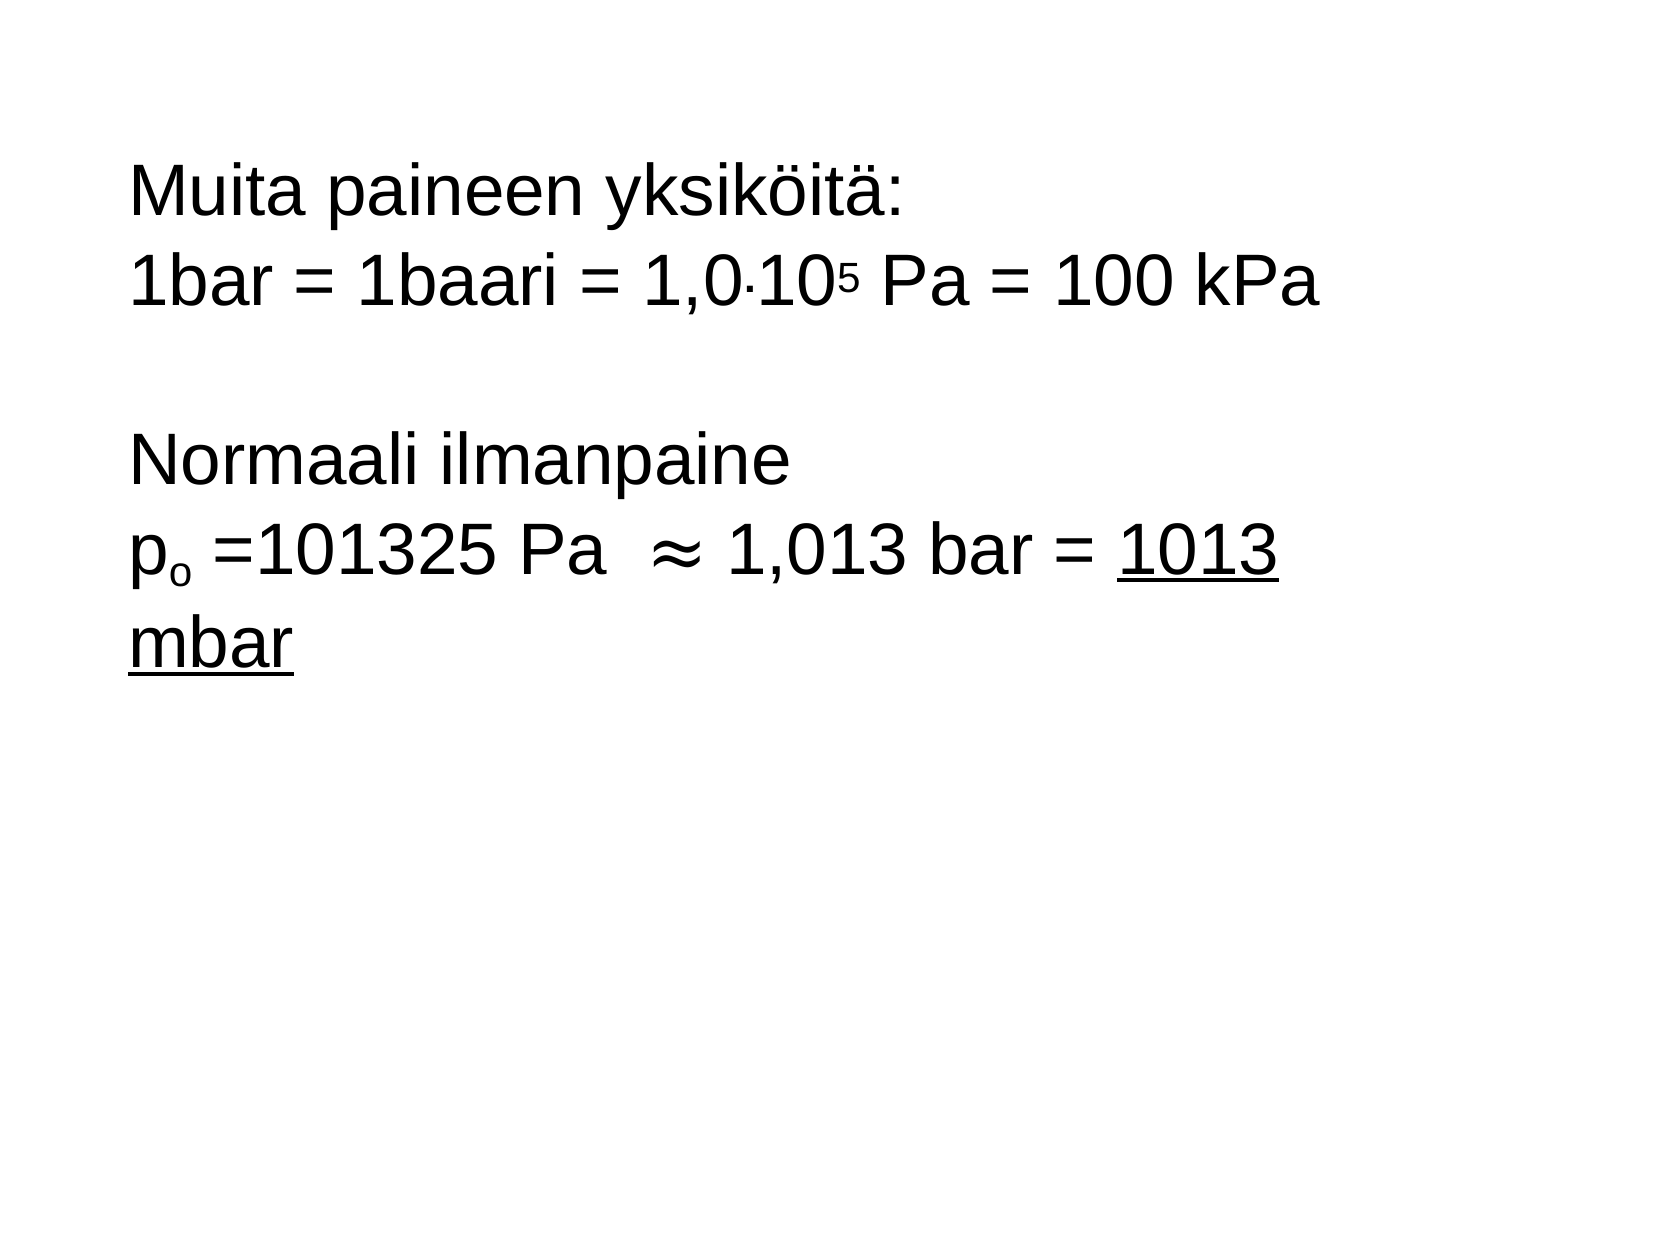

Muita paineen yksiköitä:
1bar = 1baari = 1,0.105 Pa = 100 kPa
Normaali ilmanpaine
po =101325 Pa ≈ 1,013 bar = 1013 mbar